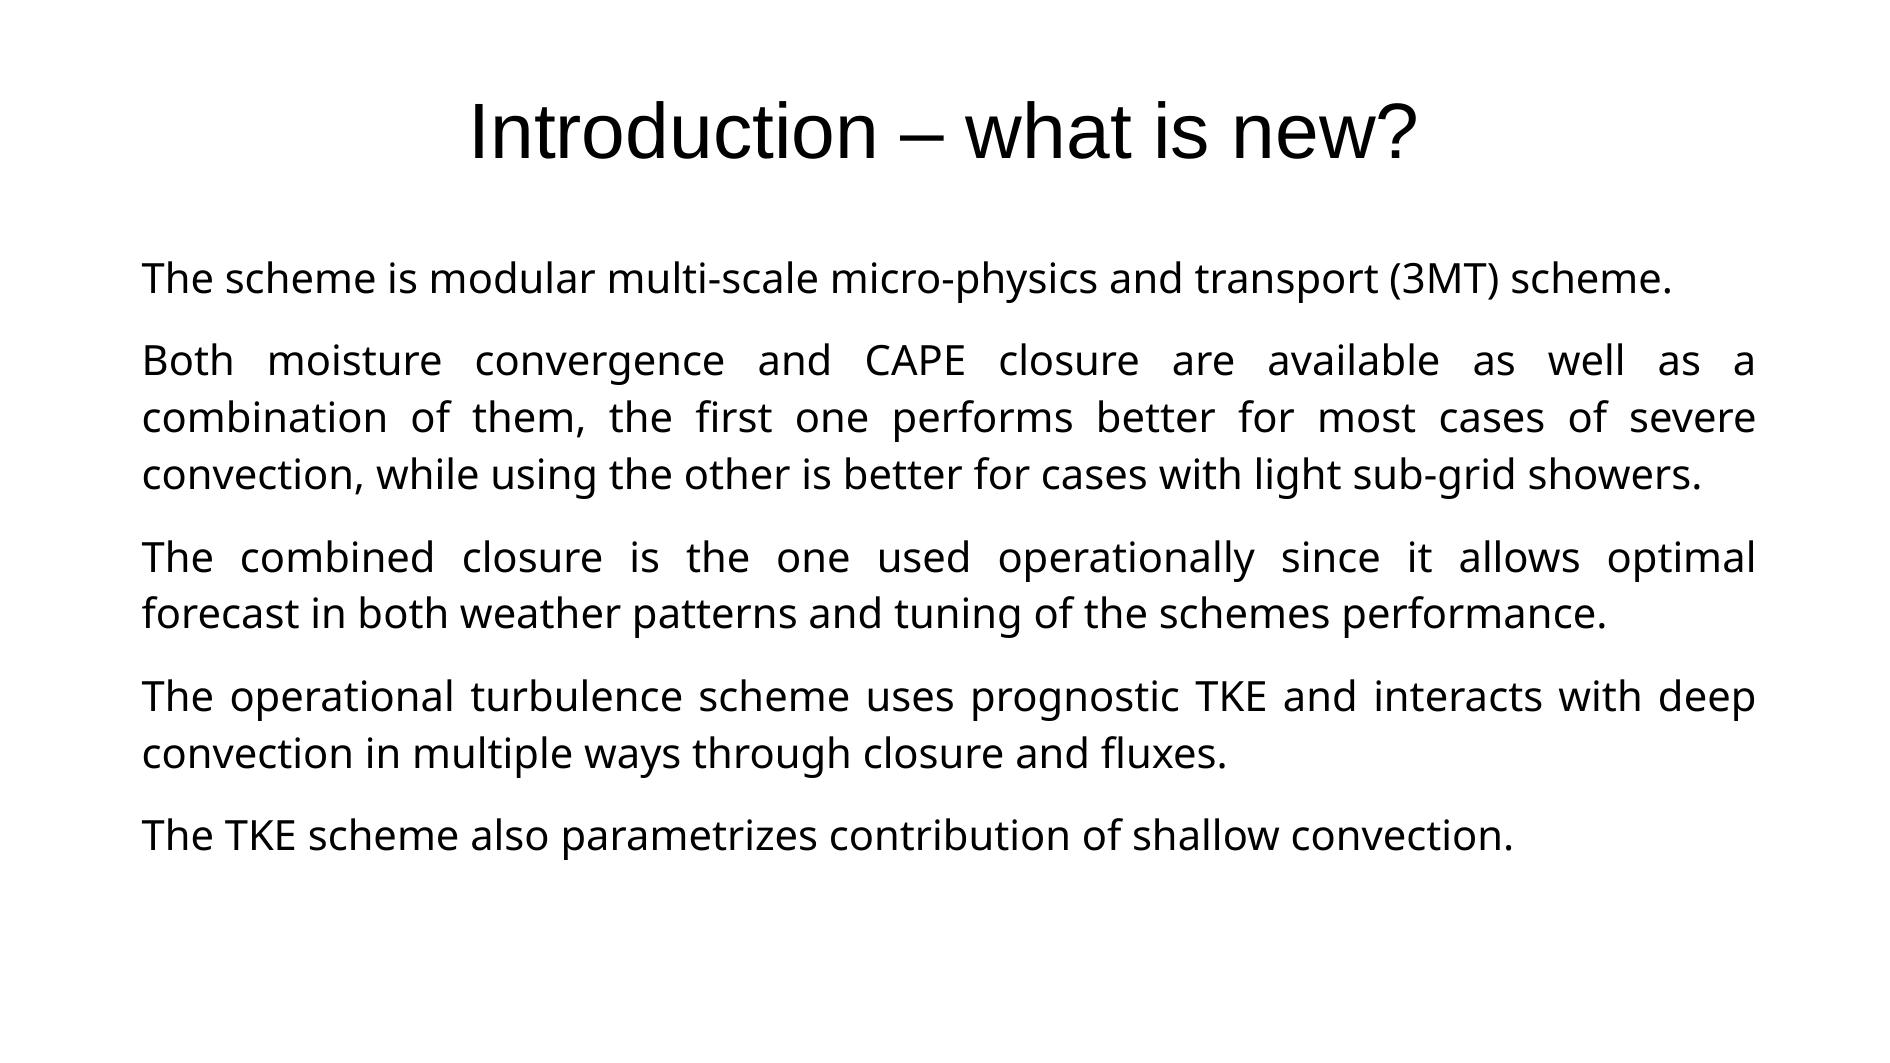

# Introduction – what is new?
The scheme is modular multi-scale micro-physics and transport (3MT) scheme.
Both moisture convergence and CAPE closure are available as well as a combination of them, the first one performs better for most cases of severe convection, while using the other is better for cases with light sub-grid showers.
The combined closure is the one used operationally since it allows optimal forecast in both weather patterns and tuning of the schemes performance.
The operational turbulence scheme uses prognostic TKE and interacts with deep convection in multiple ways through closure and fluxes.
The TKE scheme also parametrizes contribution of shallow convection.